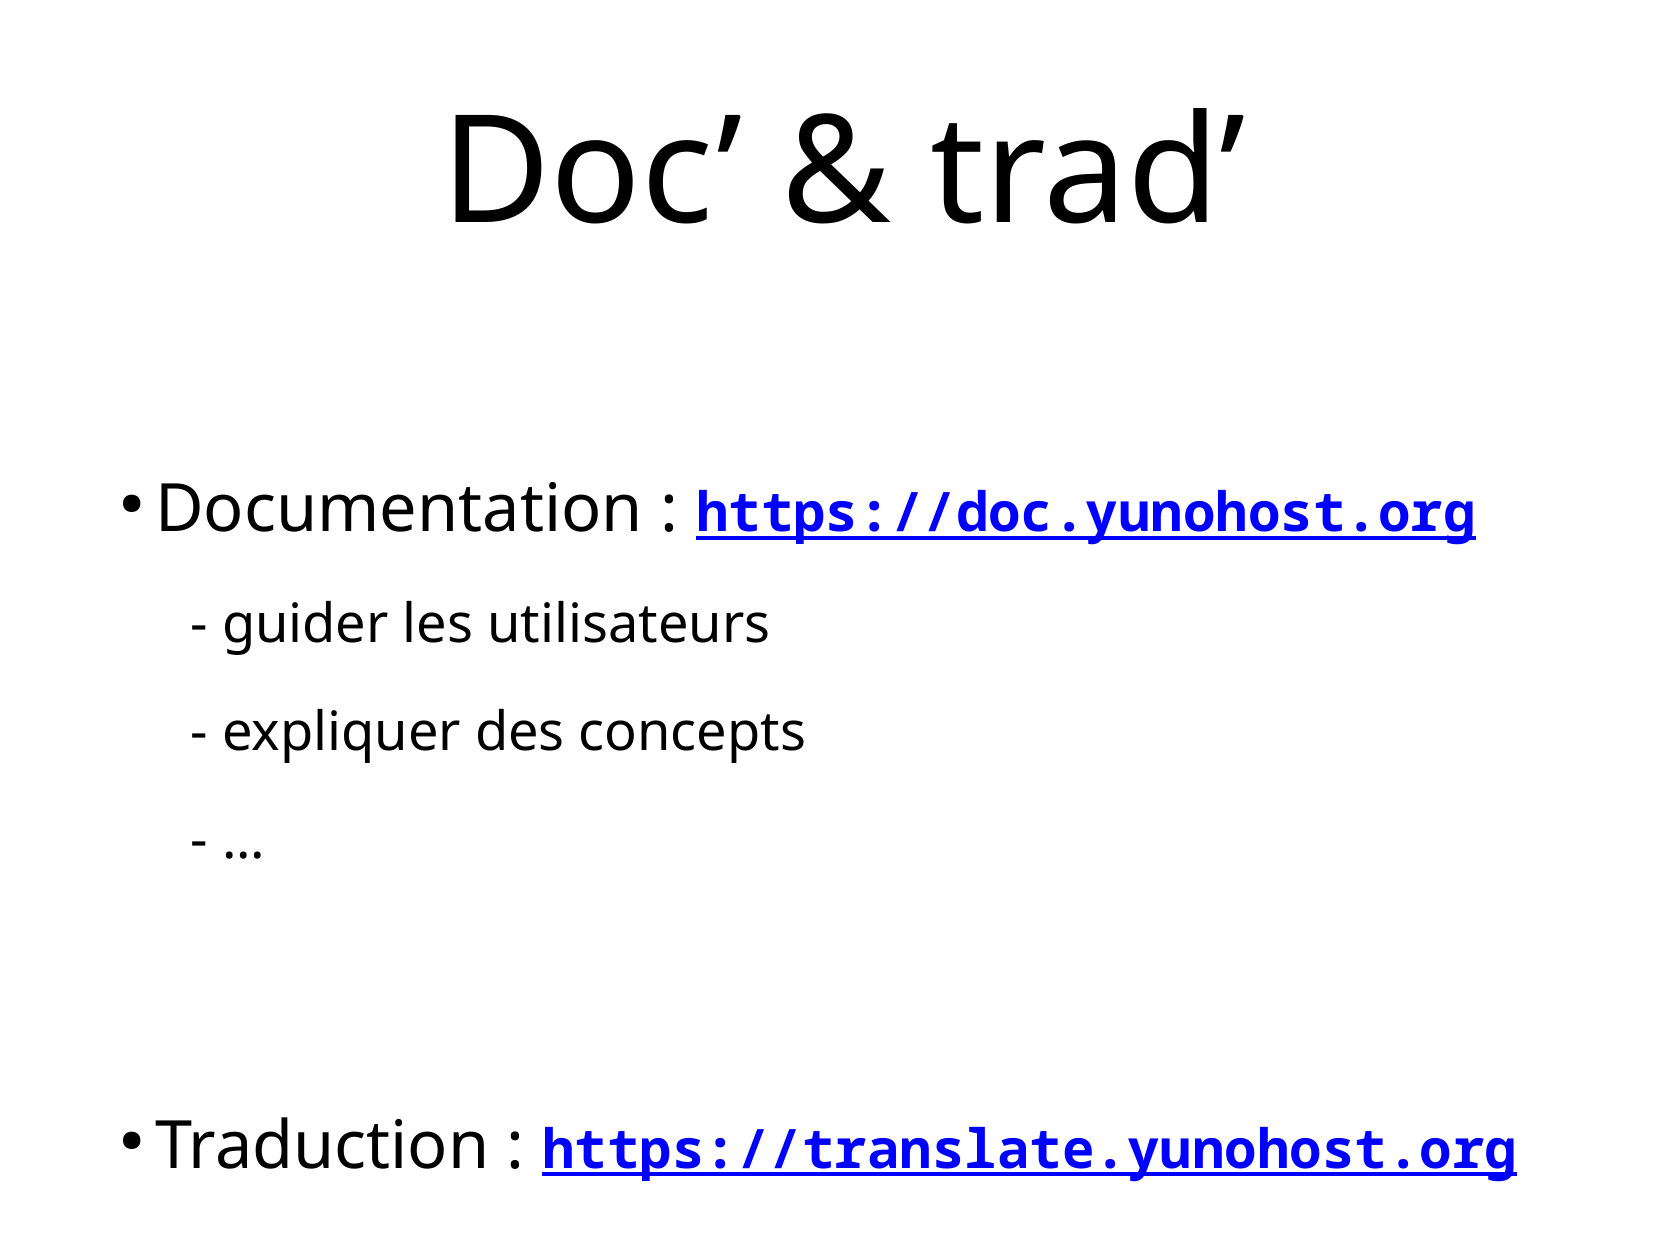

# Doc’ & trad’
Documentation : https://doc.yunohost.org
- guider les utilisateurs
- expliquer des concepts
- ...
Traduction : https://translate.yunohost.org